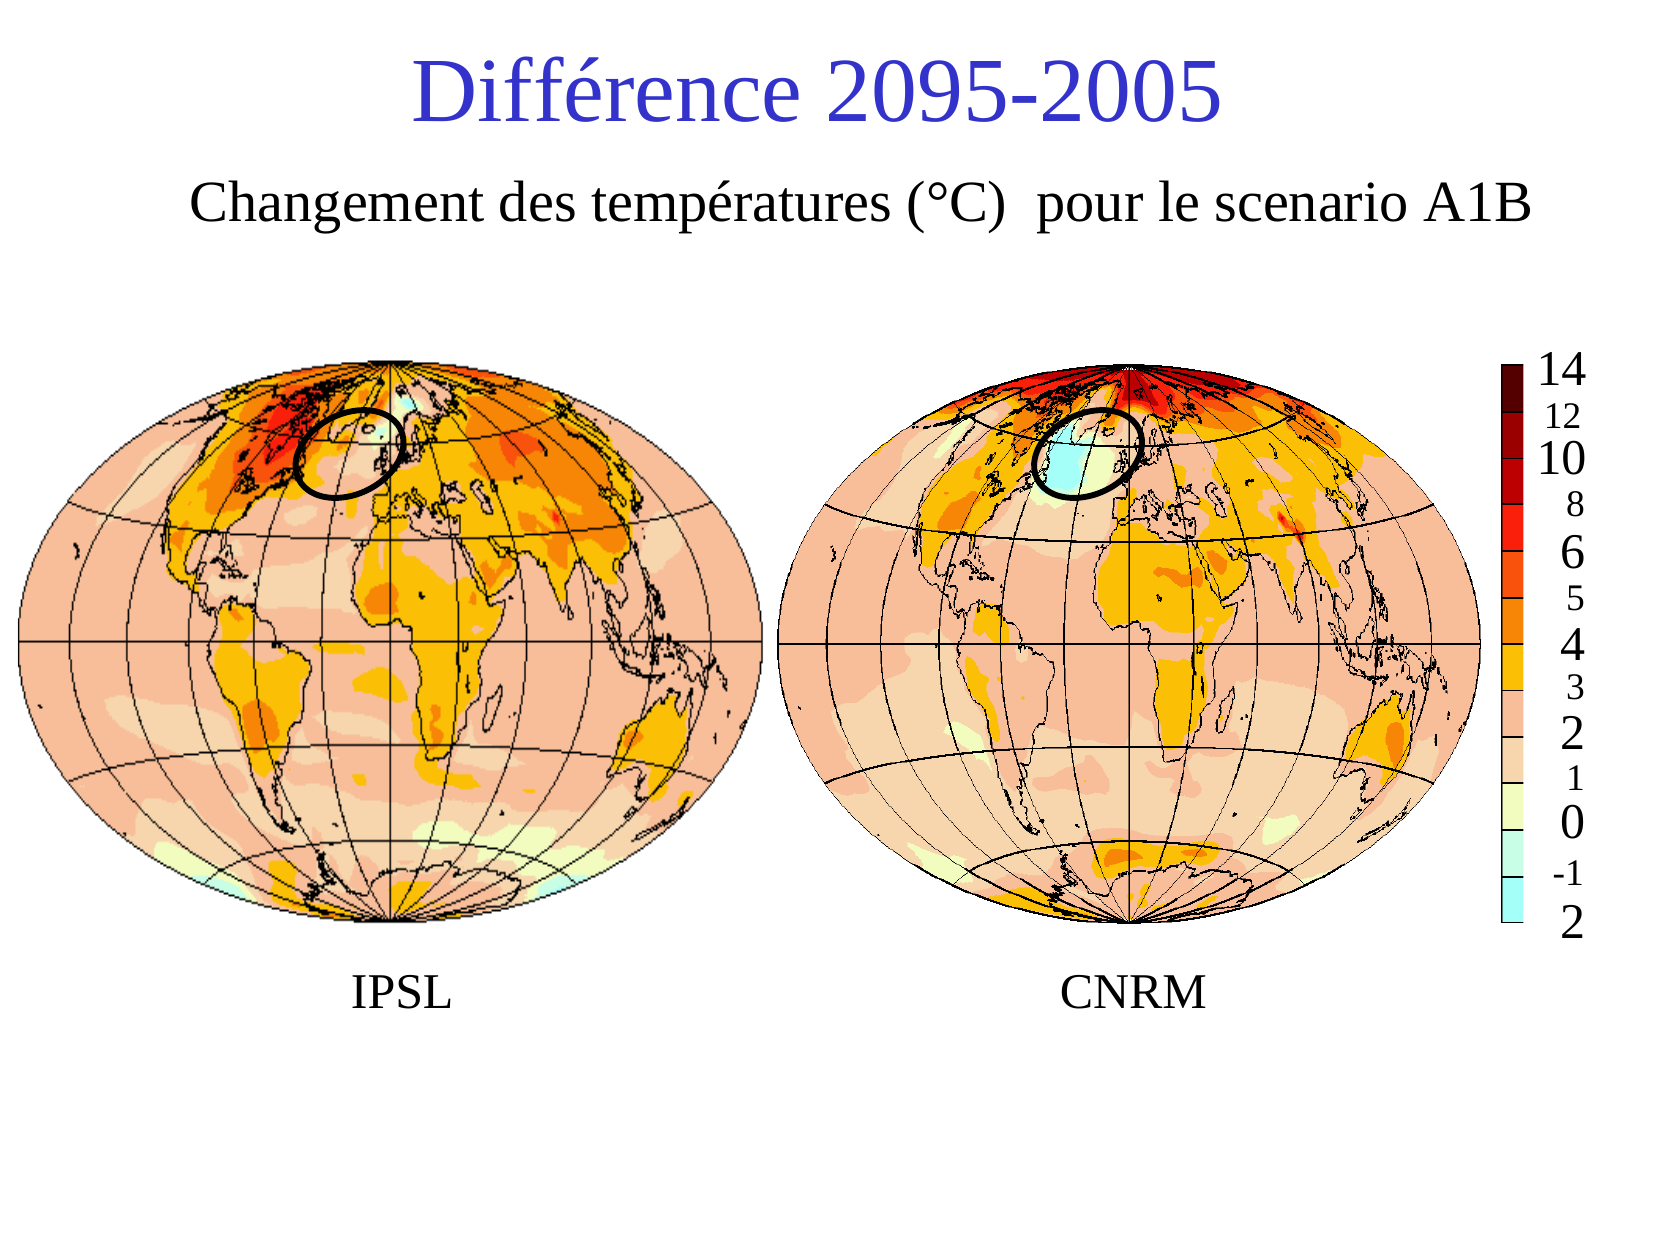

Différence 2095-2005
	Changement des températures (°C) pour le scenario A1B
14
12
10
8
6
5
4
3
2
1
0
-1
2
IPSL
CNRM